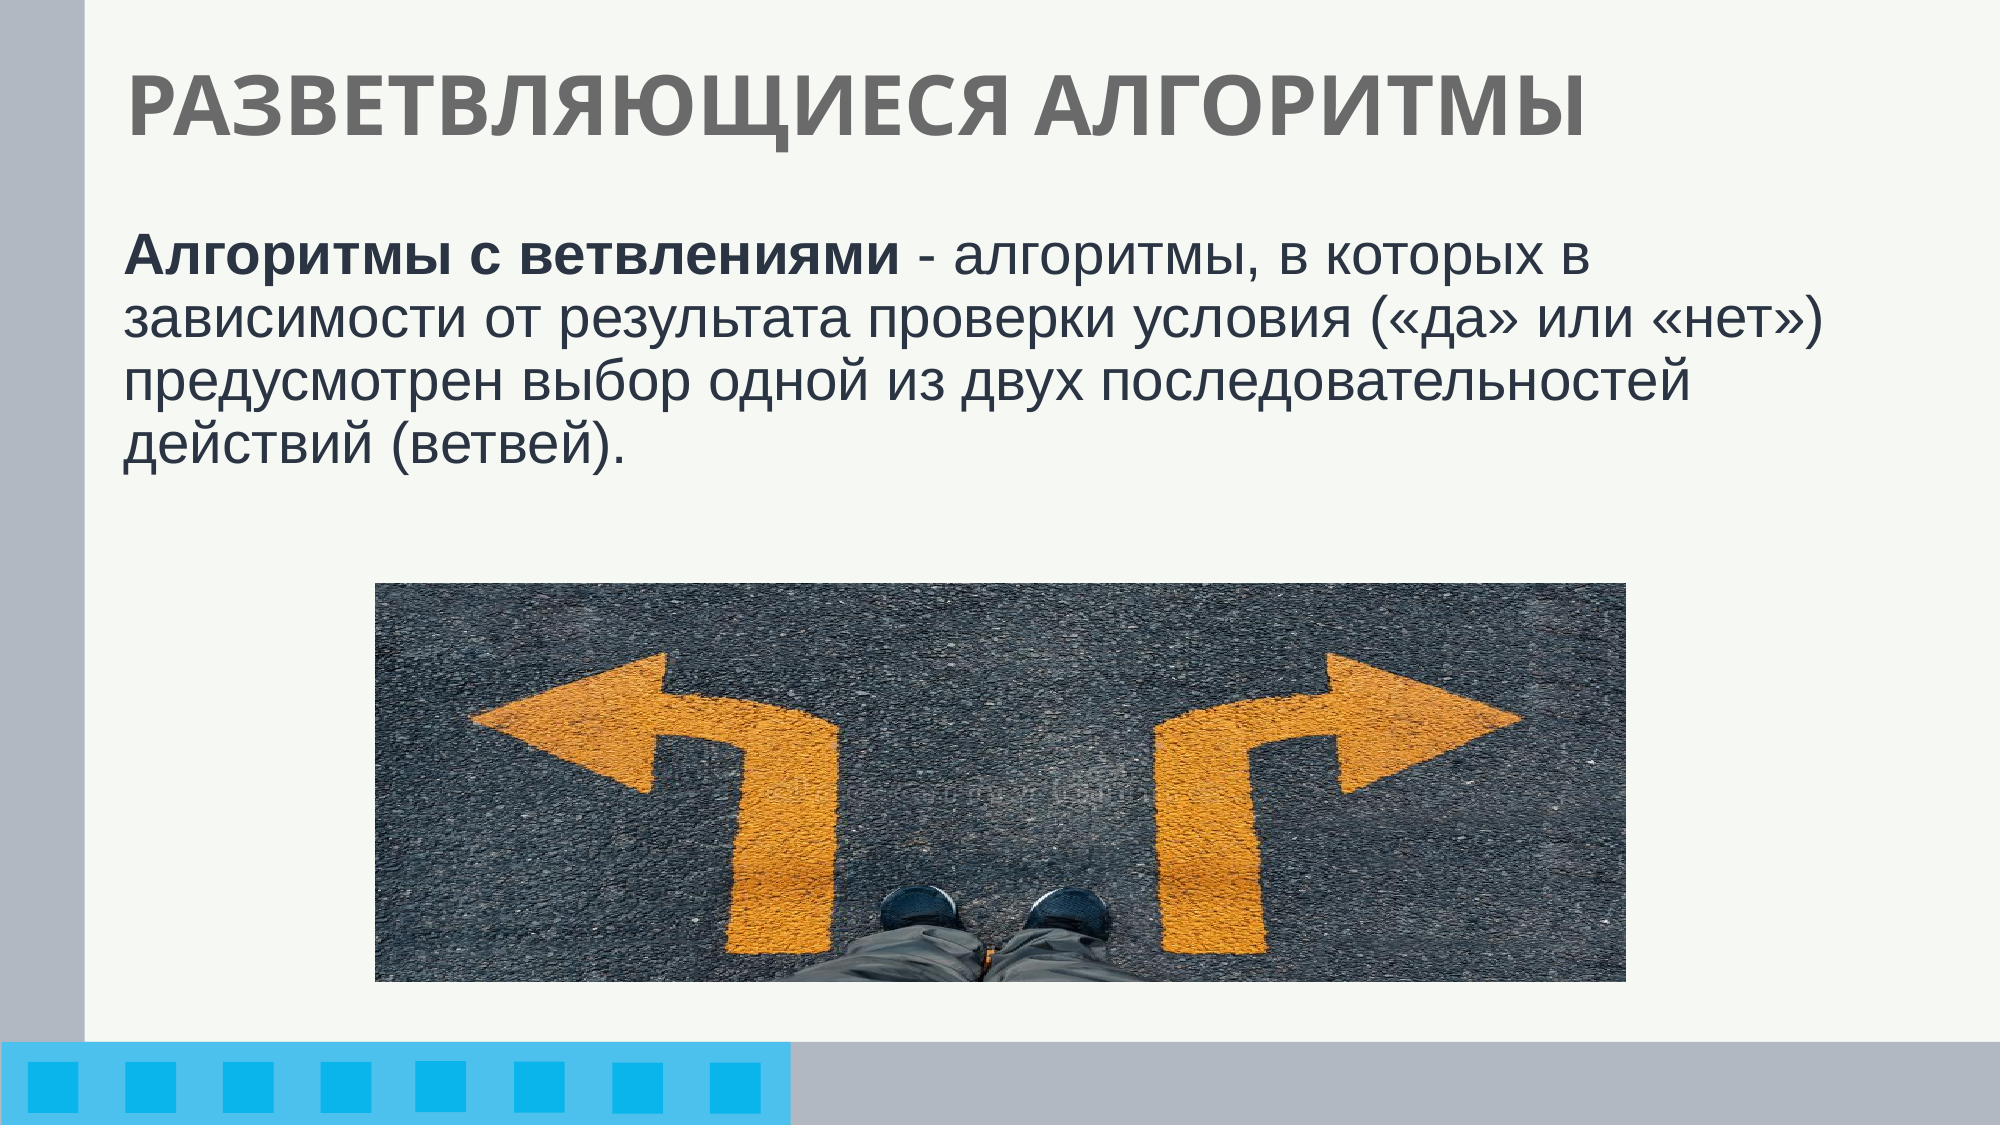

# РАЗВЕТВЛЯЮЩИЕСЯ АЛГОРИТМЫ
Алгоритмы с ветвлениями - алгоритмы, в которых в зависимости от результата проверки условия («да» или «нет») предусмотрен выбор одной из двух последовательностей действий (ветвей).